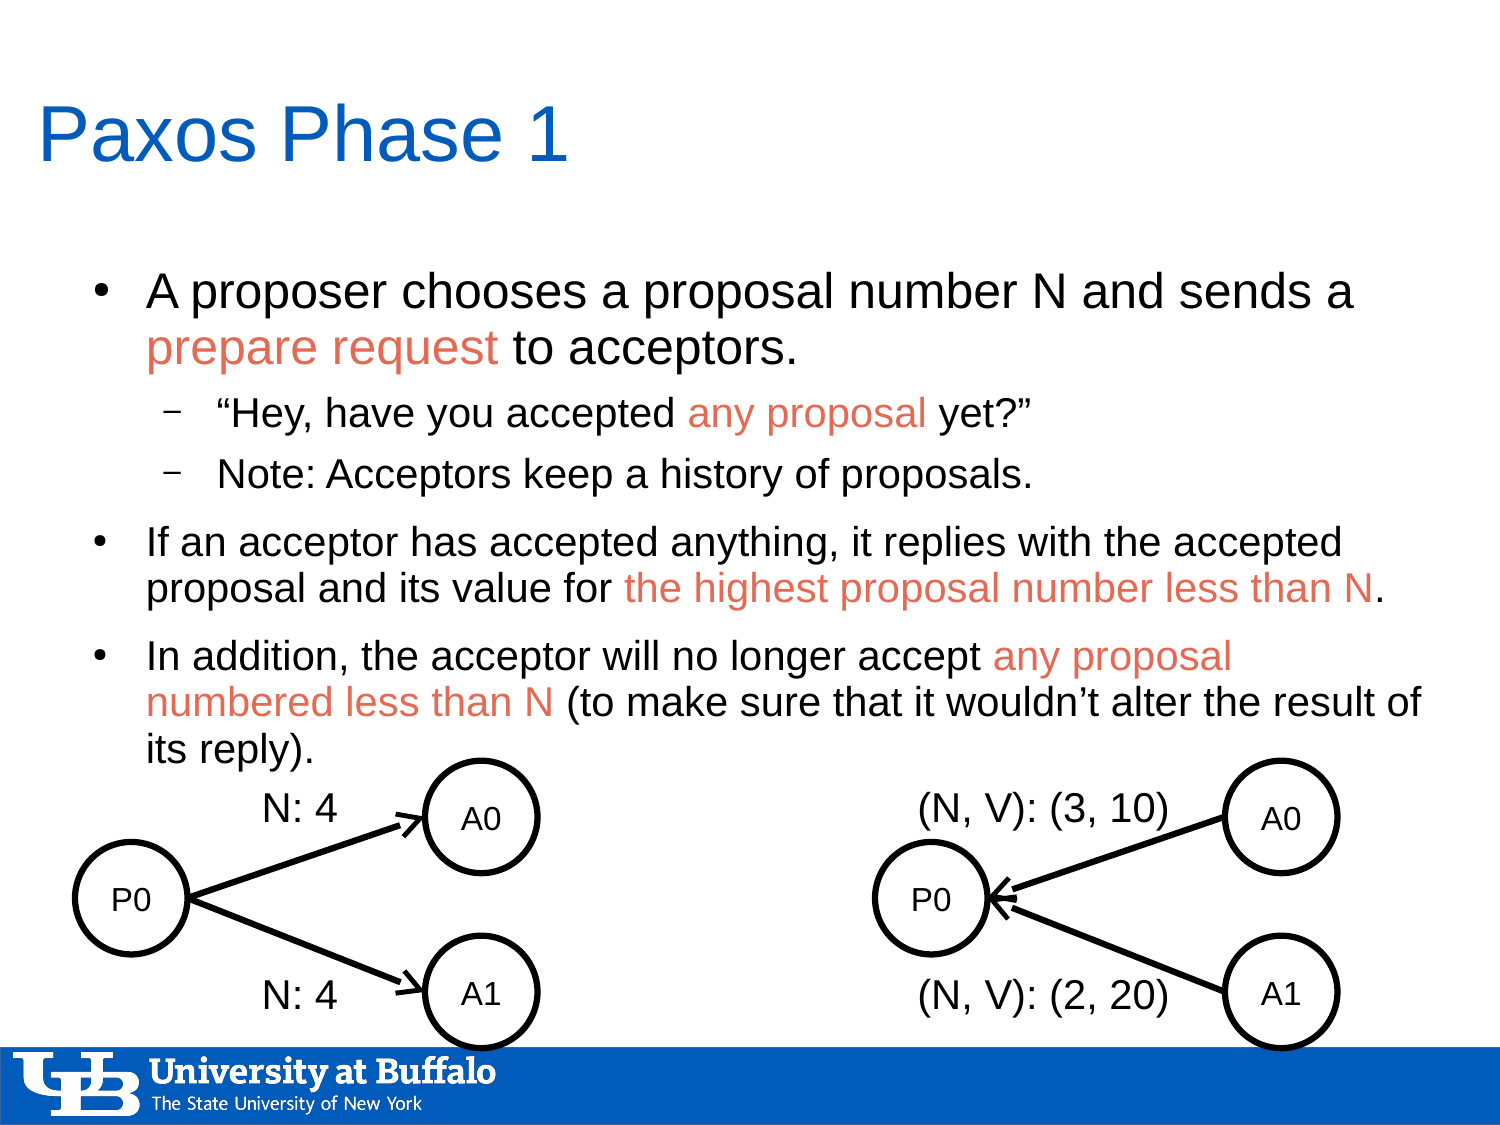

# Paxos Phase 1
A proposer chooses a proposal number N and sends a prepare request to acceptors.
“Hey, have you accepted any proposal yet?”
Note: Acceptors keep a history of proposals.
If an acceptor has accepted anything, it replies with the accepted proposal and its value for the highest proposal number less than N.
In addition, the acceptor will no longer accept any proposal numbered less than N (to make sure that it wouldn’t alter the result of its reply).
A0
N: 4
P0
A1
N: 4
A0
(N, V): (3, 10)
P0
A1
(N, V): (2, 20)